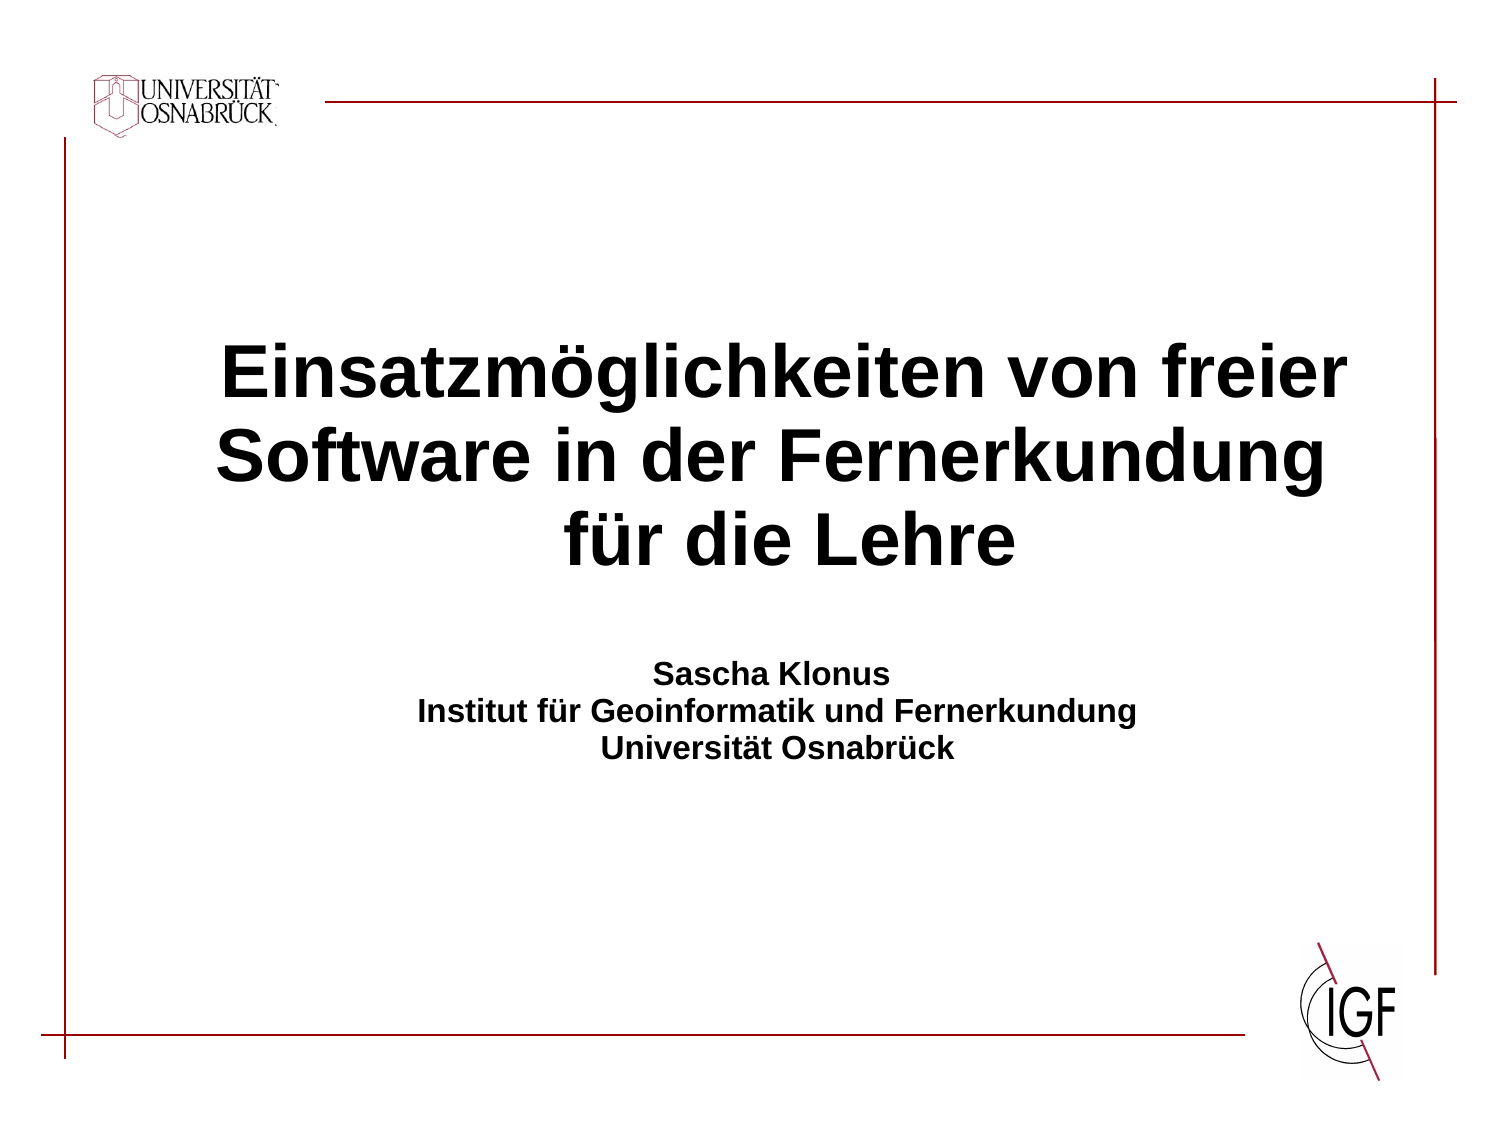

# Einsatzmöglichkeiten von freier Software in der Fernerkundung
 für die Lehre
Sascha Klonus
Institut für Geoinformatik und Fernerkundung
Universität Osnabrück